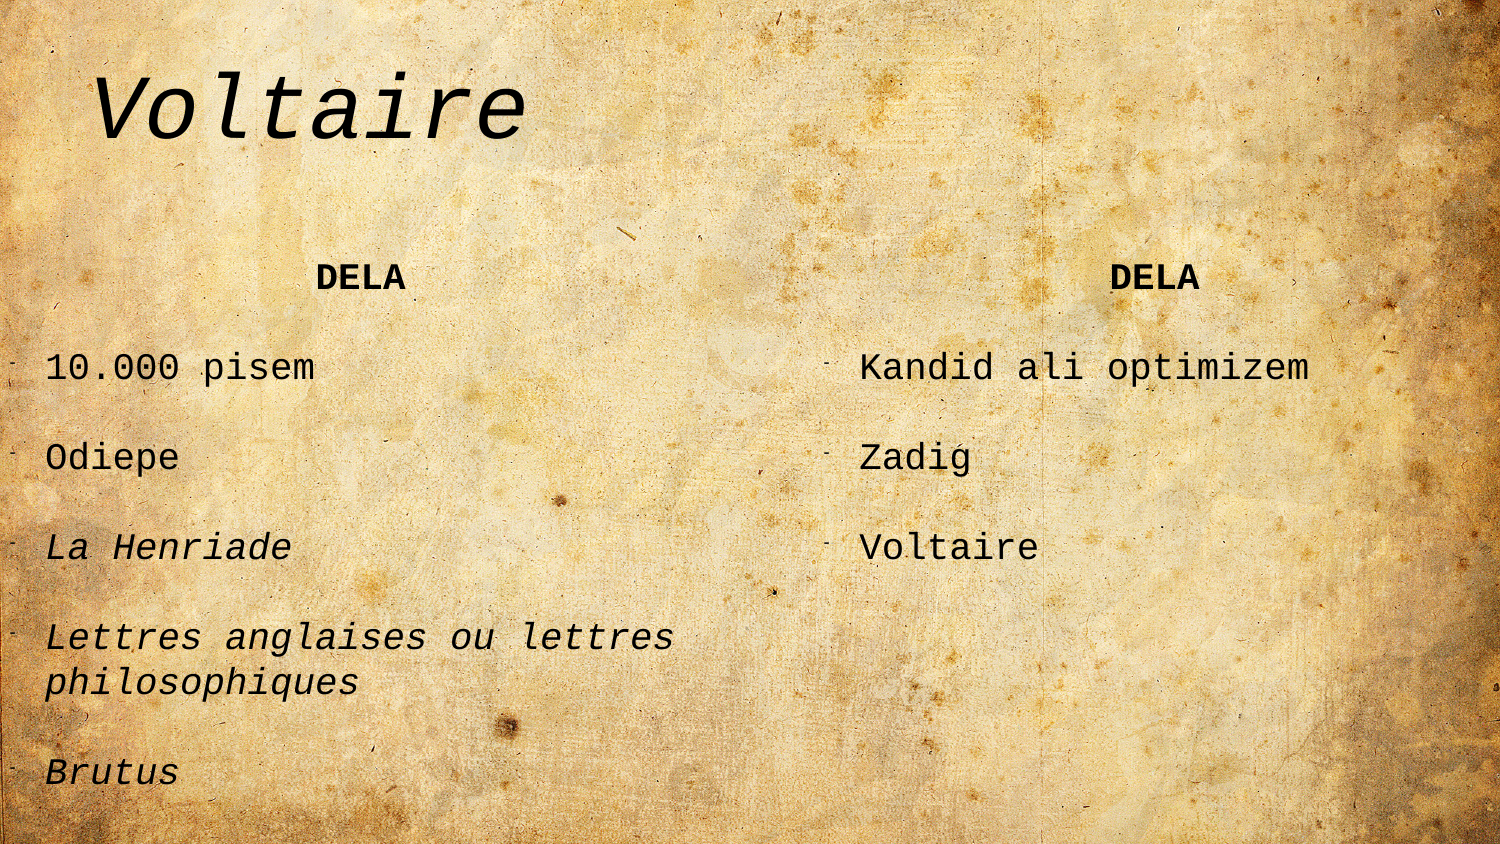

DELA
10.000 pisem
Odiepe
La Henriade
Lettres anglaises ou lettres philosophiques
Brutus
DELA
Kandid ali optimizem
Zadig
Voltaire